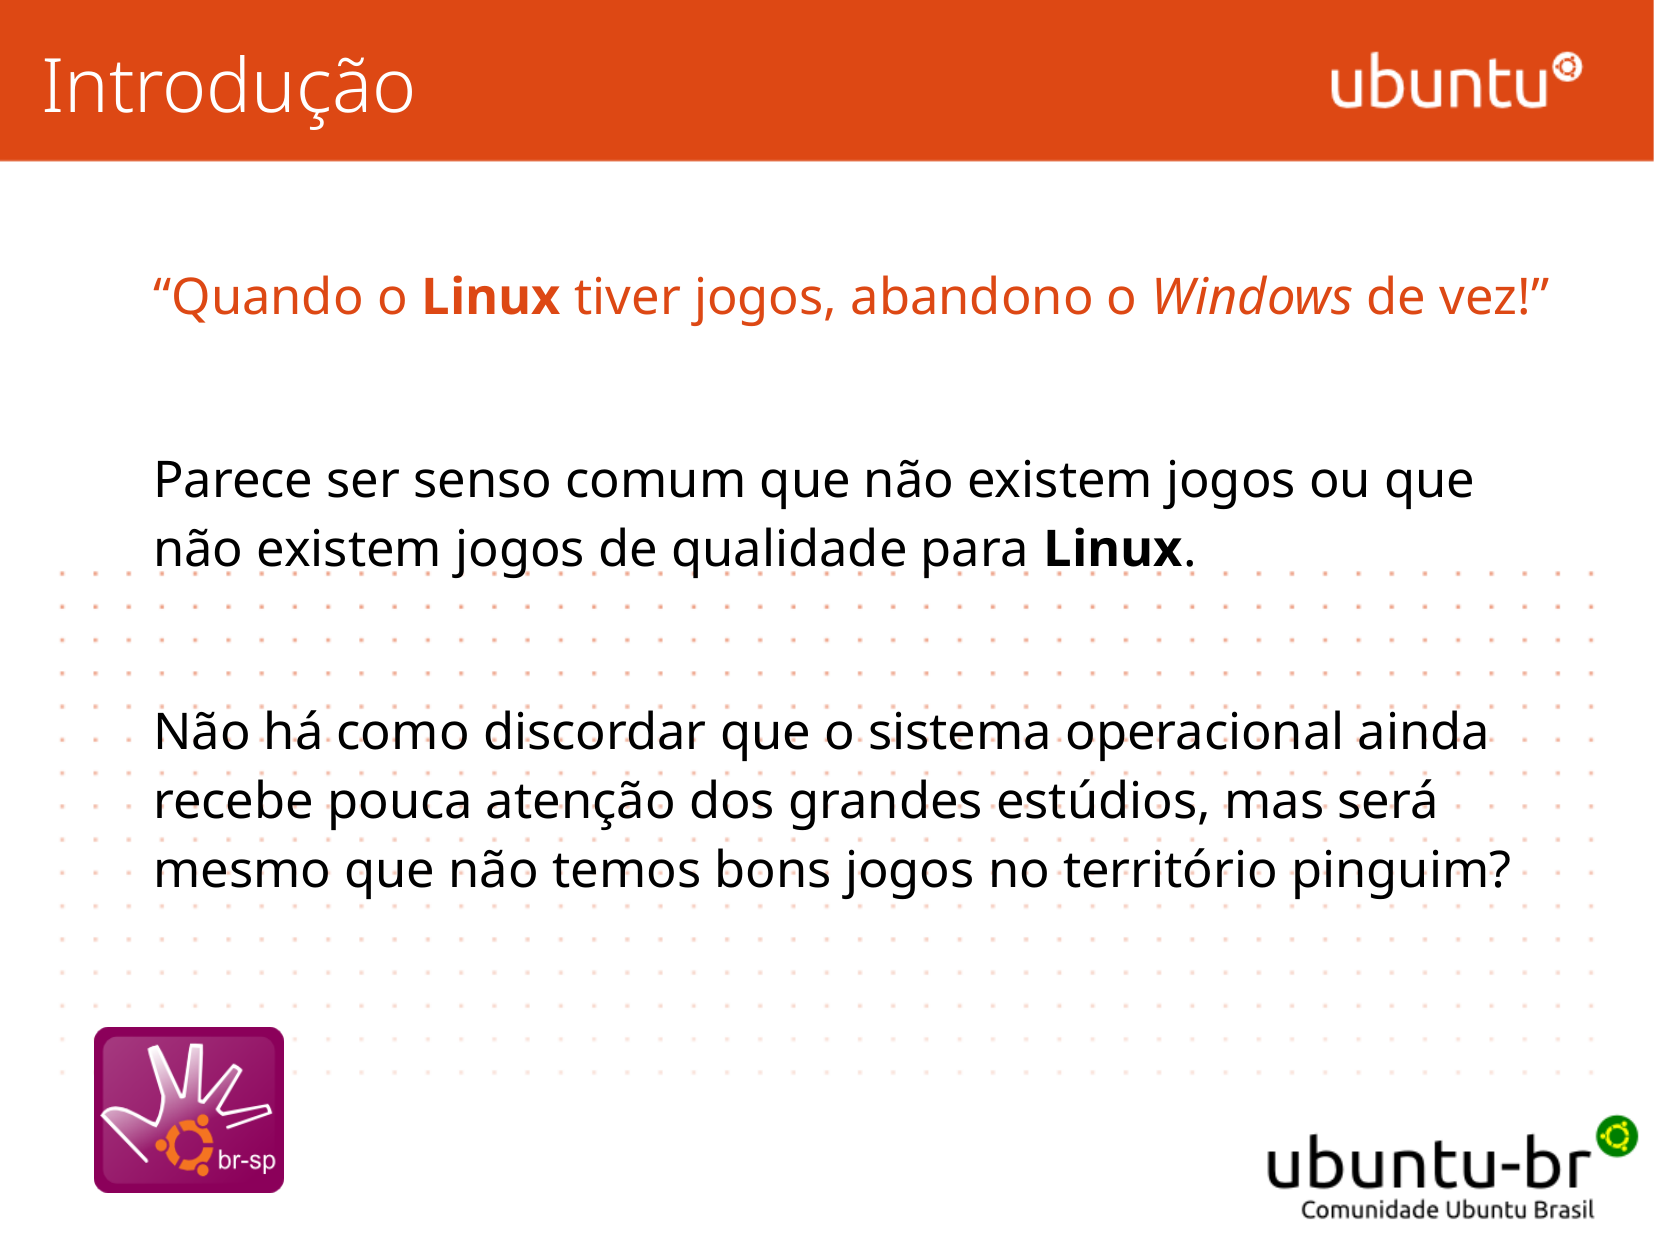

# Introdução
“Quando o Linux tiver jogos, abandono o Windows de vez!”
Parece ser senso comum que não existem jogos ou que não existem jogos de qualidade para Linux.
Não há como discordar que o sistema operacional ainda recebe pouca atenção dos grandes estúdios, mas será mesmo que não temos bons jogos no território pinguim?